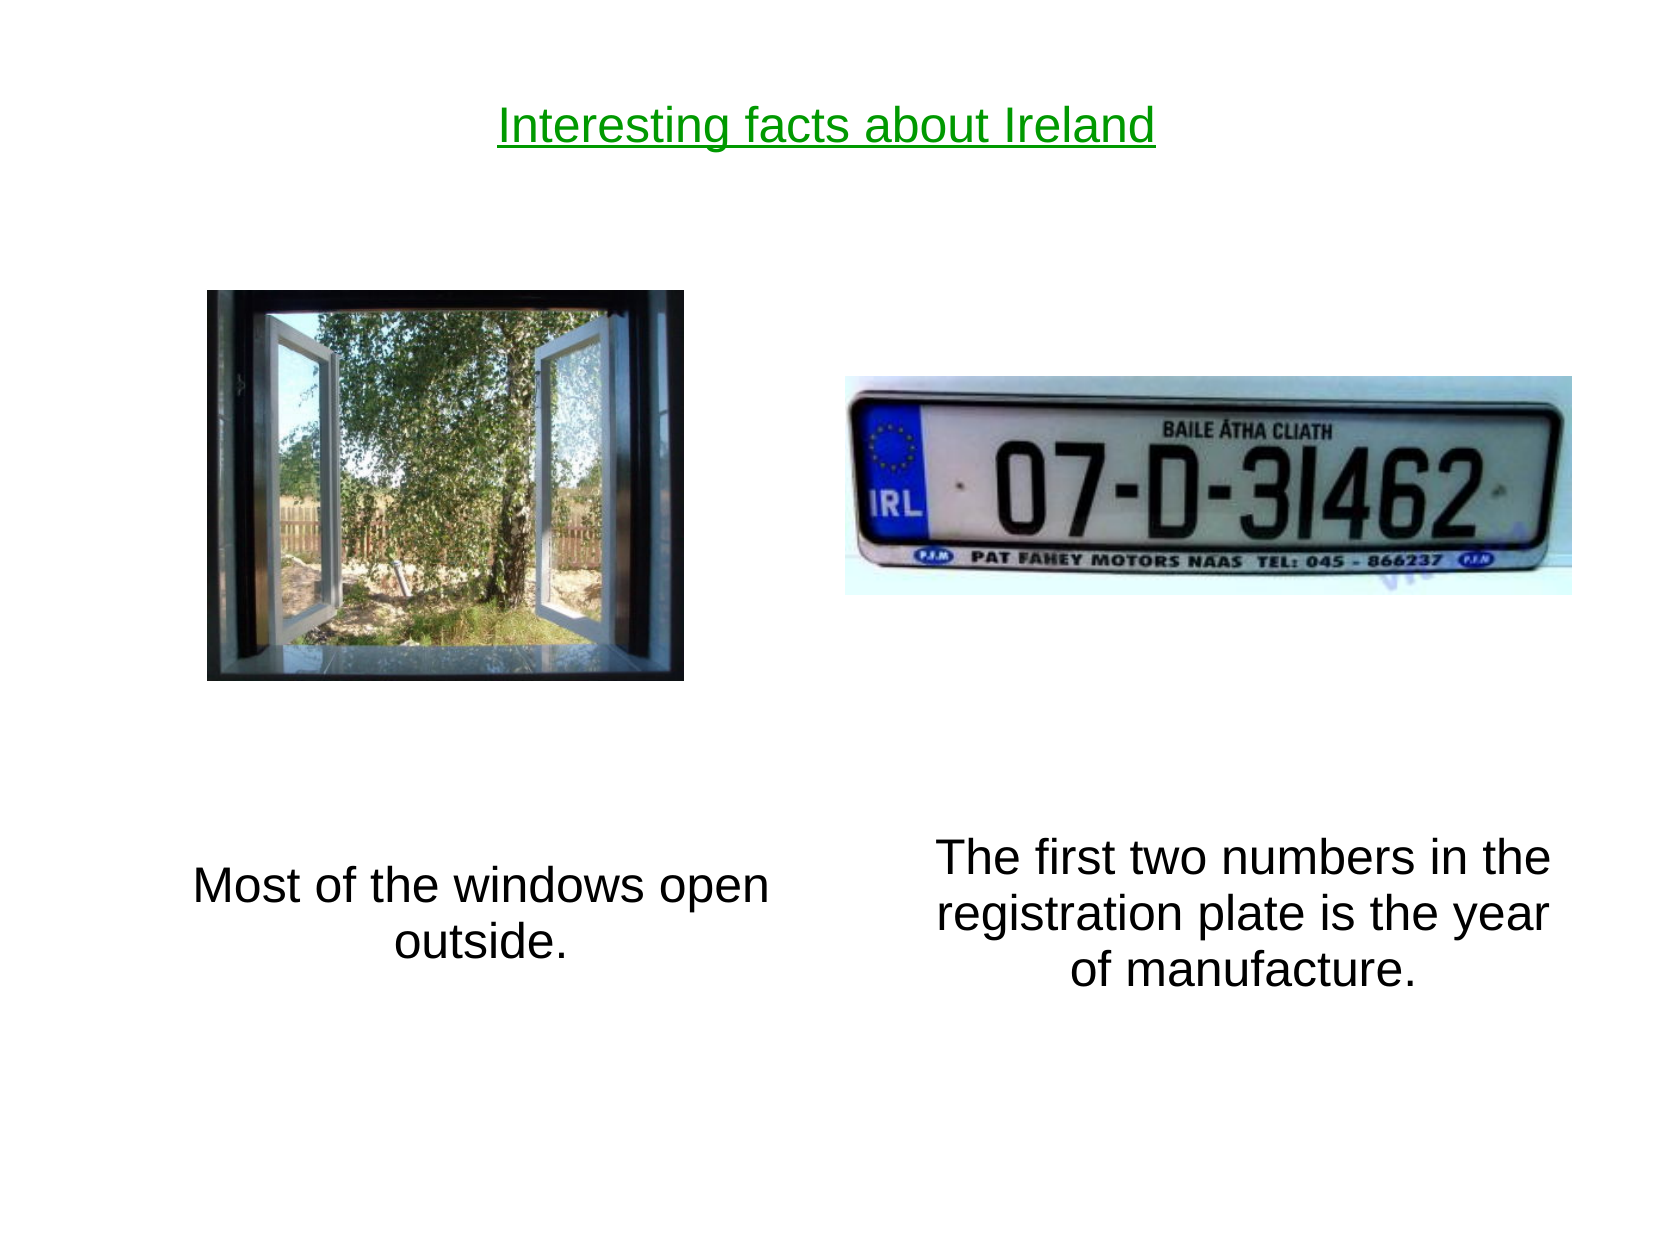

# Interesting facts about Ireland
Most of the windows open outside.
The first two numbers in the registration plate is the year of manufacture.